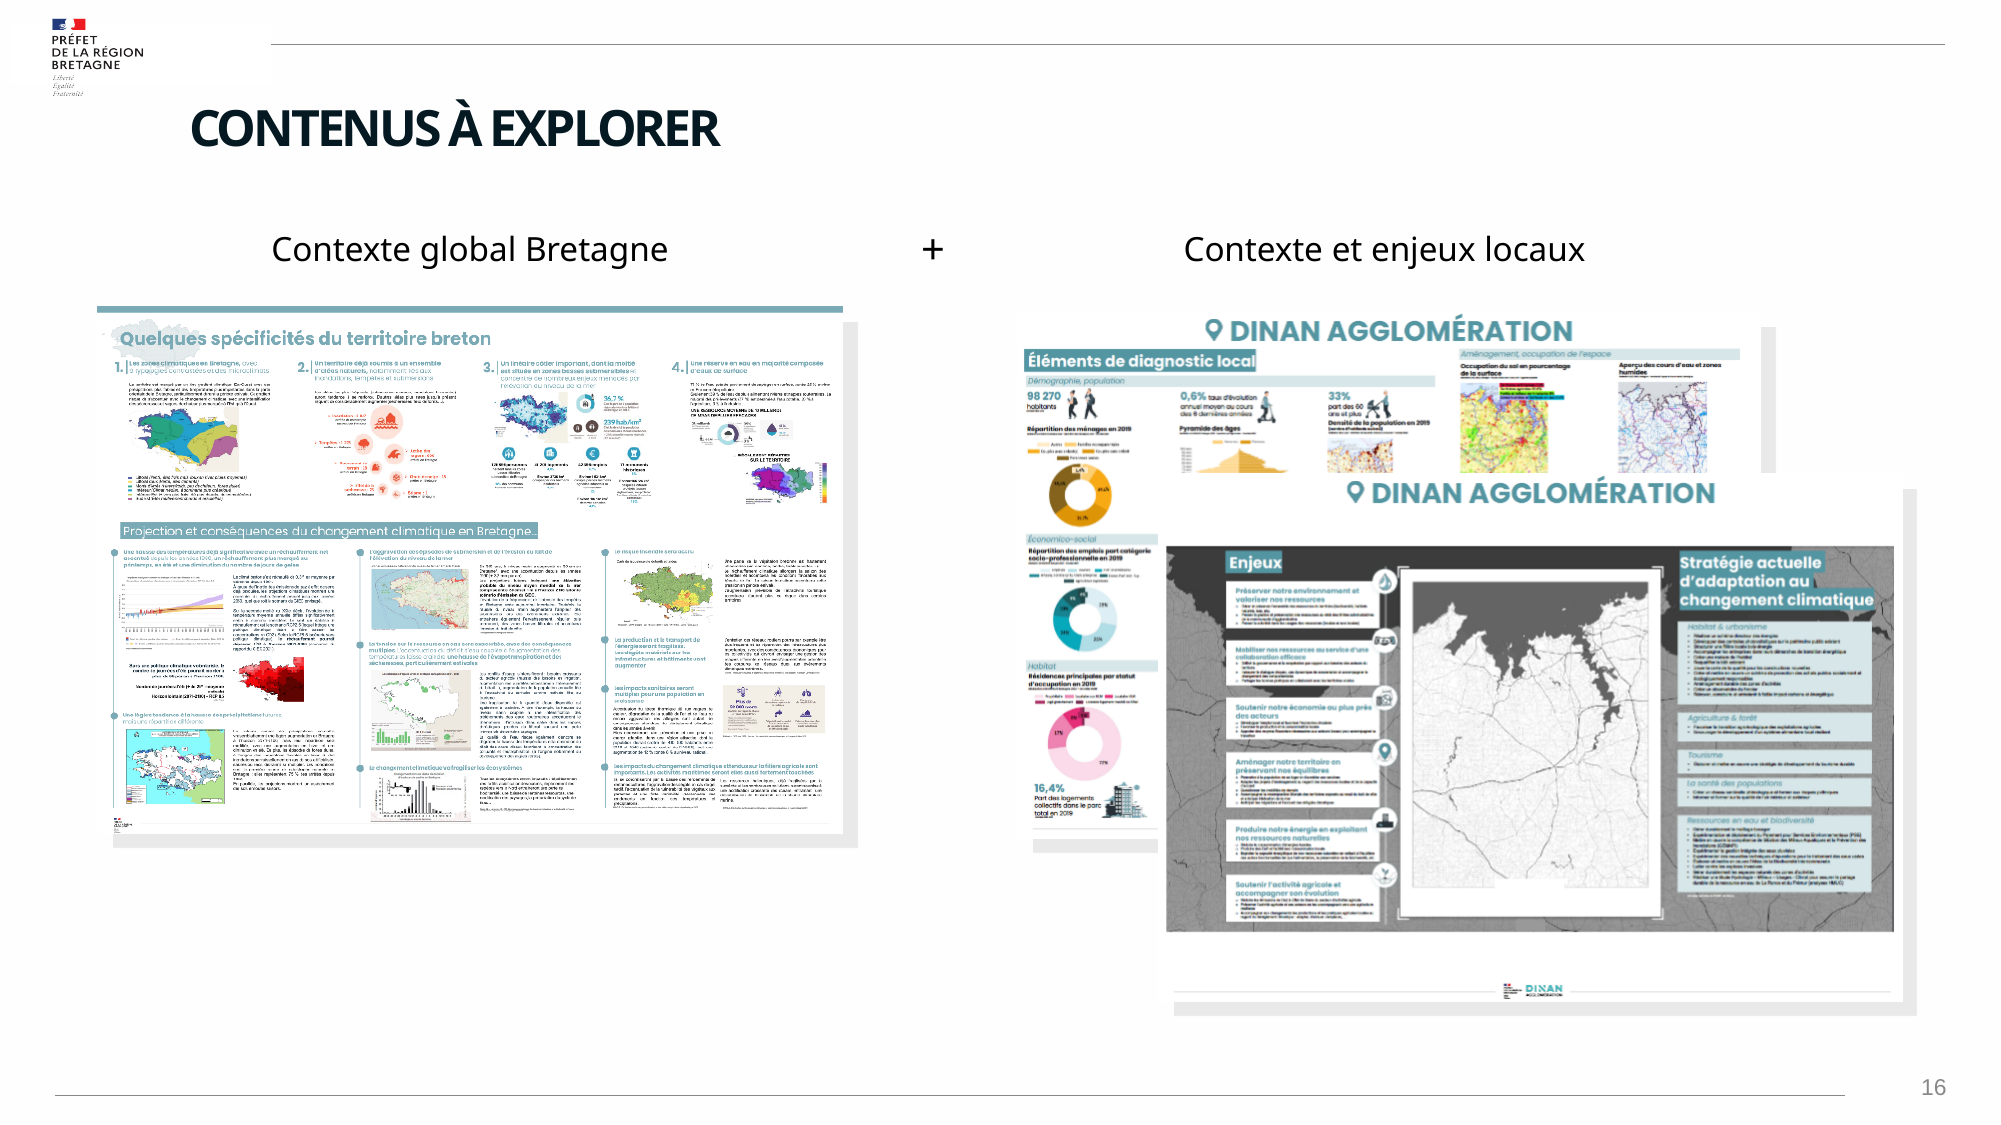

CONTENUS À EXPLORER
+
Contexte global Bretagne
Contexte et enjeux locaux